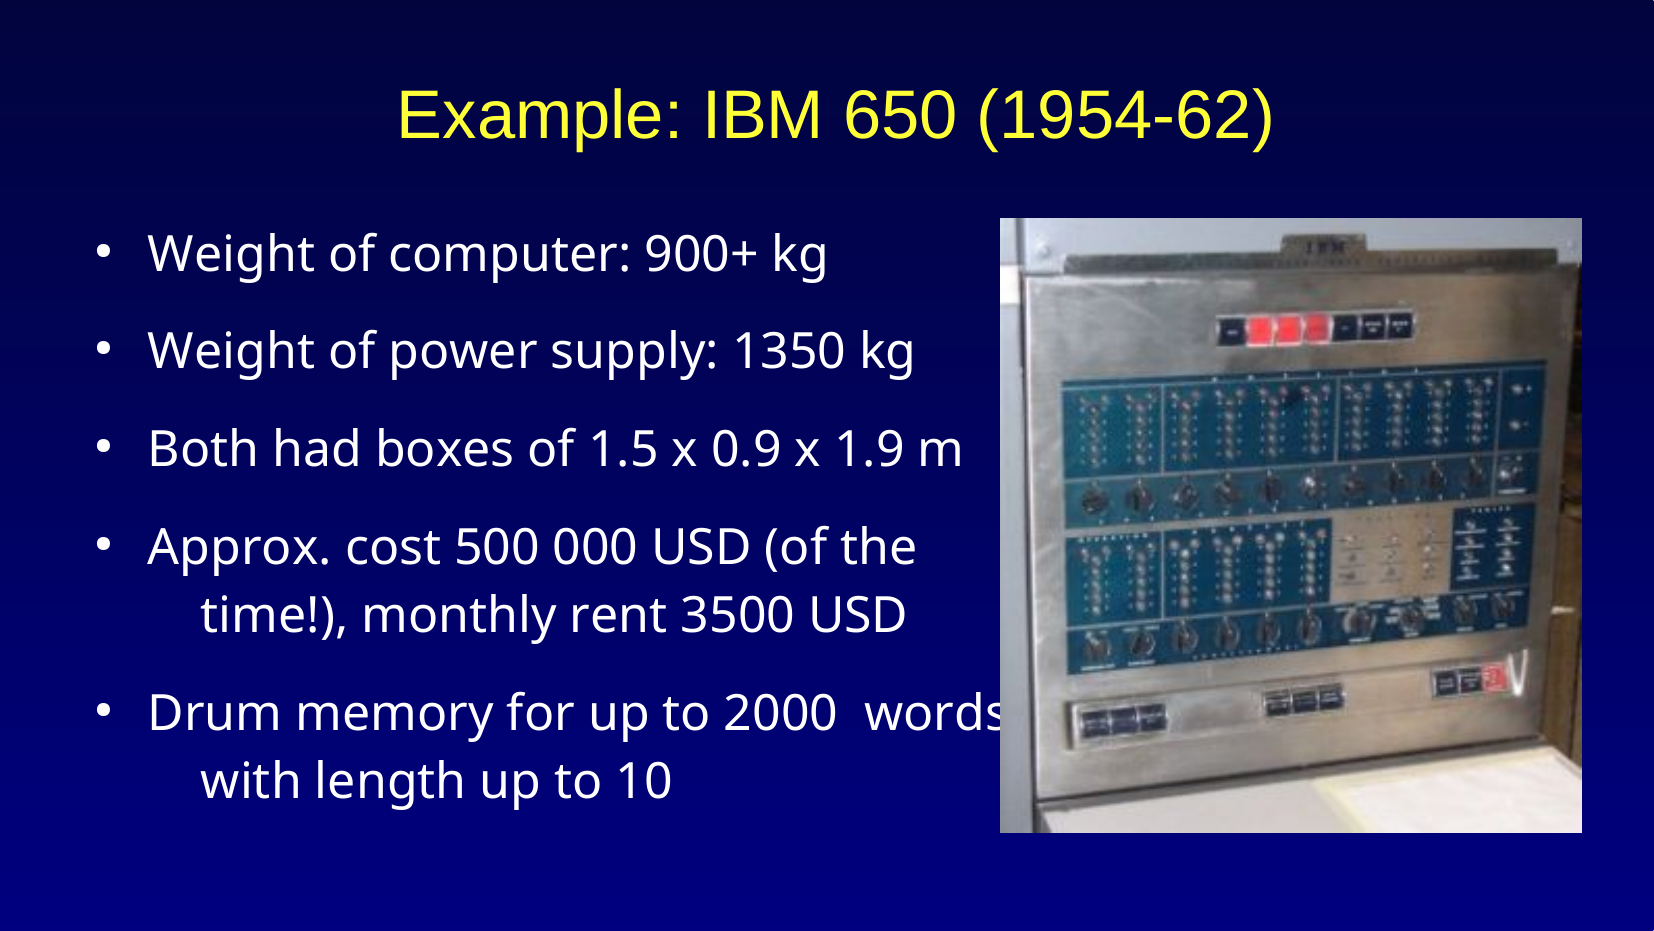

# Example: IBM 650 (1954-62)
Weight of computer: 900+ kg
Weight of power supply: 1350 kg
Both had boxes of 1.5 x 0.9 x 1.9 m
Approx. cost 500 000 USD (of the
time!), monthly rent 3500 USD
Drum memory for up to 2000 words
with length up to 10